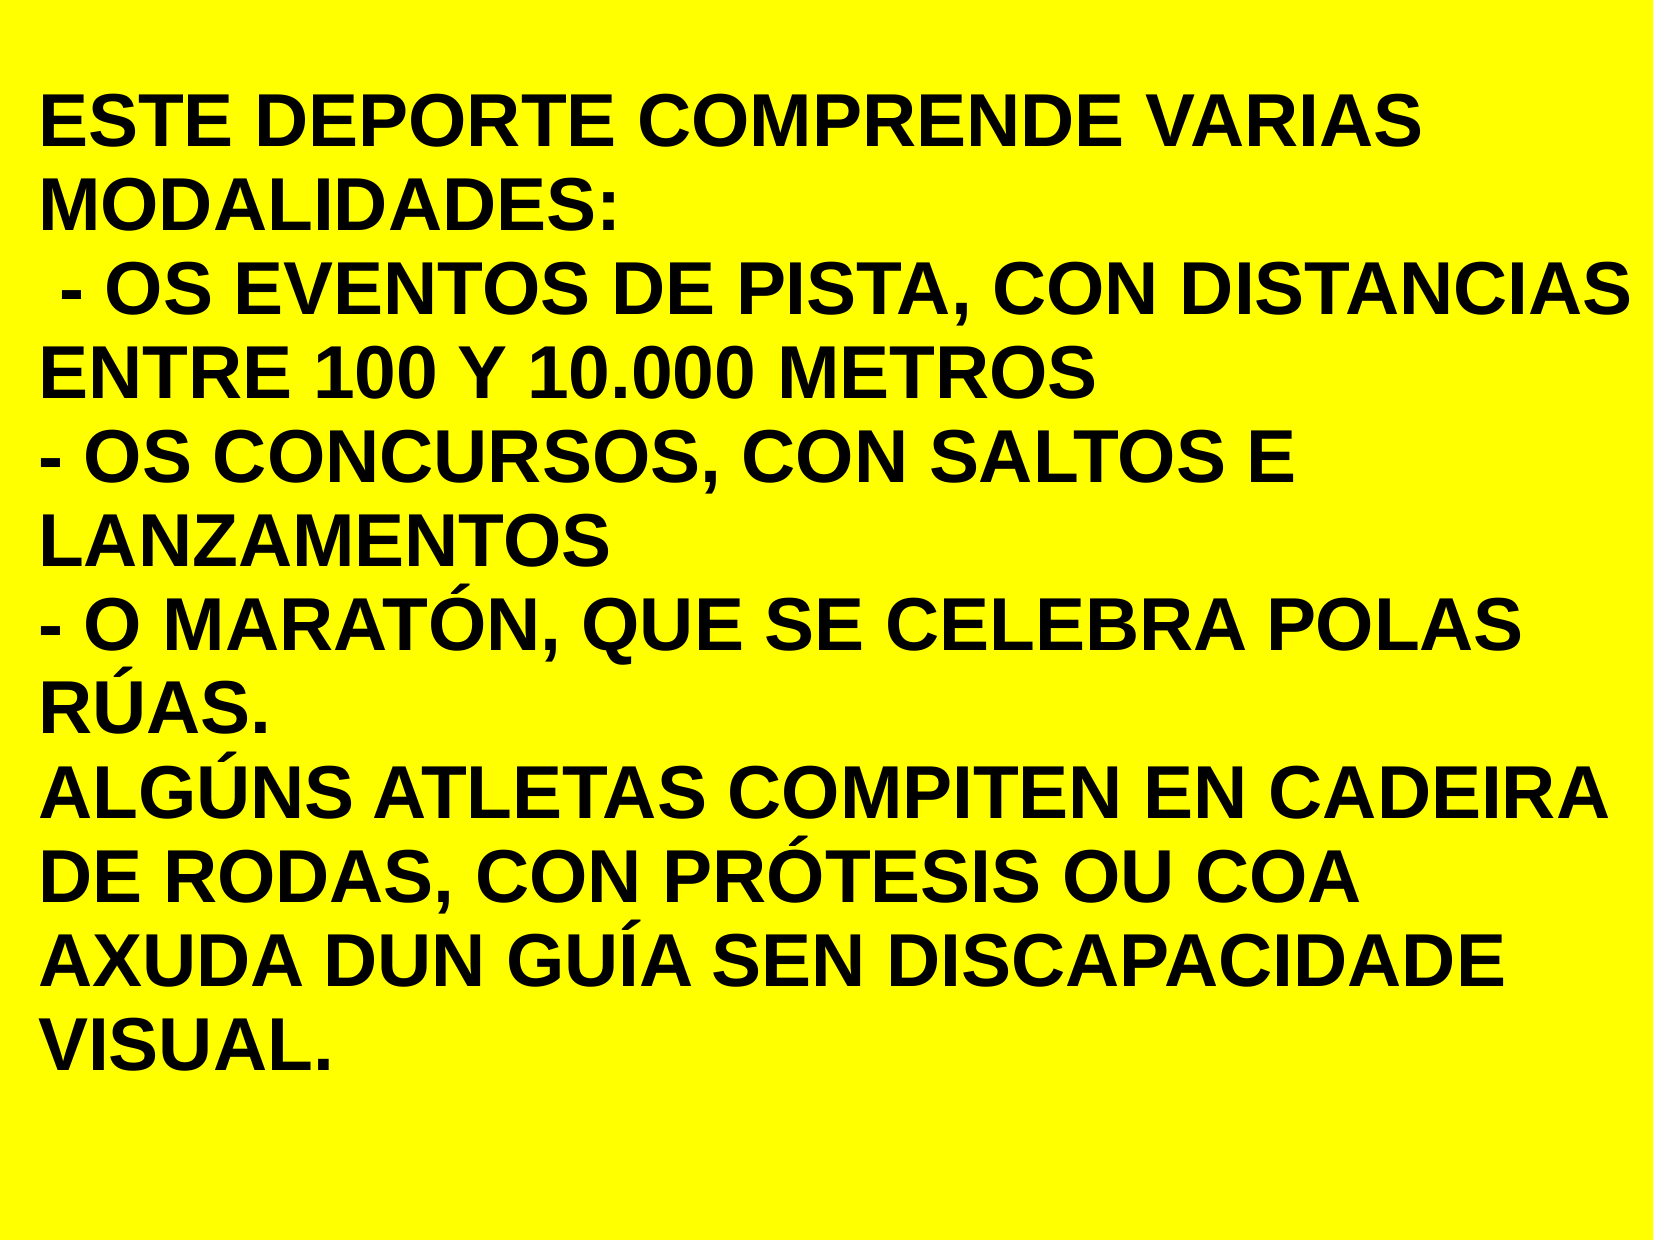

ESTE DEPORTE COMPRENDE VARIAS MODALIDADES:
 - OS EVENTOS DE PISTA, CON DISTANCIAS ENTRE 100 Y 10.000 METROS
- OS CONCURSOS, CON SALTOS E LANZAMENTOS
- O MARATÓN, QUE SE CELEBRA POLAS RÚAS.
ALGÚNS ATLETAS COMPITEN EN CADEIRA DE RODAS, CON PRÓTESIS OU COA AXUDA DUN GUÍA SEN DISCAPACIDADE VISUAL.